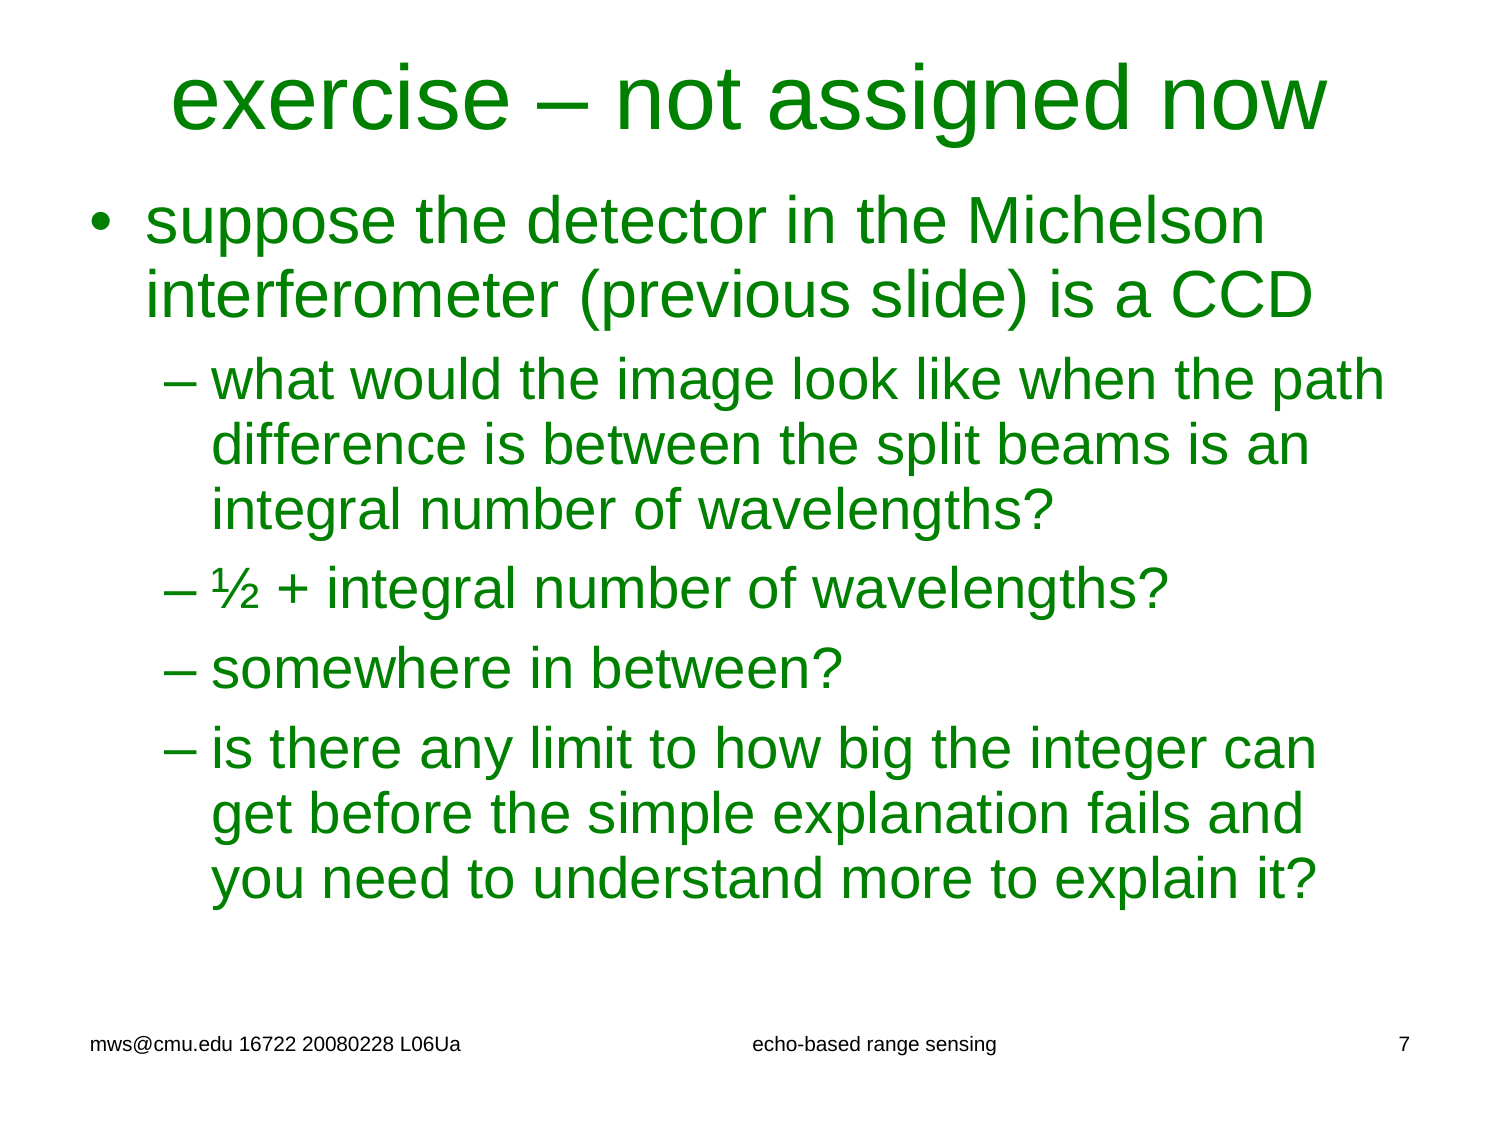

# exercise – not assigned now
suppose the detector in the Michelson interferometer (previous slide) is a CCD
what would the image look like when the path difference is between the split beams is an integral number of wavelengths?
½ + integral number of wavelengths?
somewhere in between?
is there any limit to how big the integer can get before the simple explanation fails and you need to understand more to explain it?
mws@cmu.edu 16722 20080228 L06Ua
echo-based range sensing
7